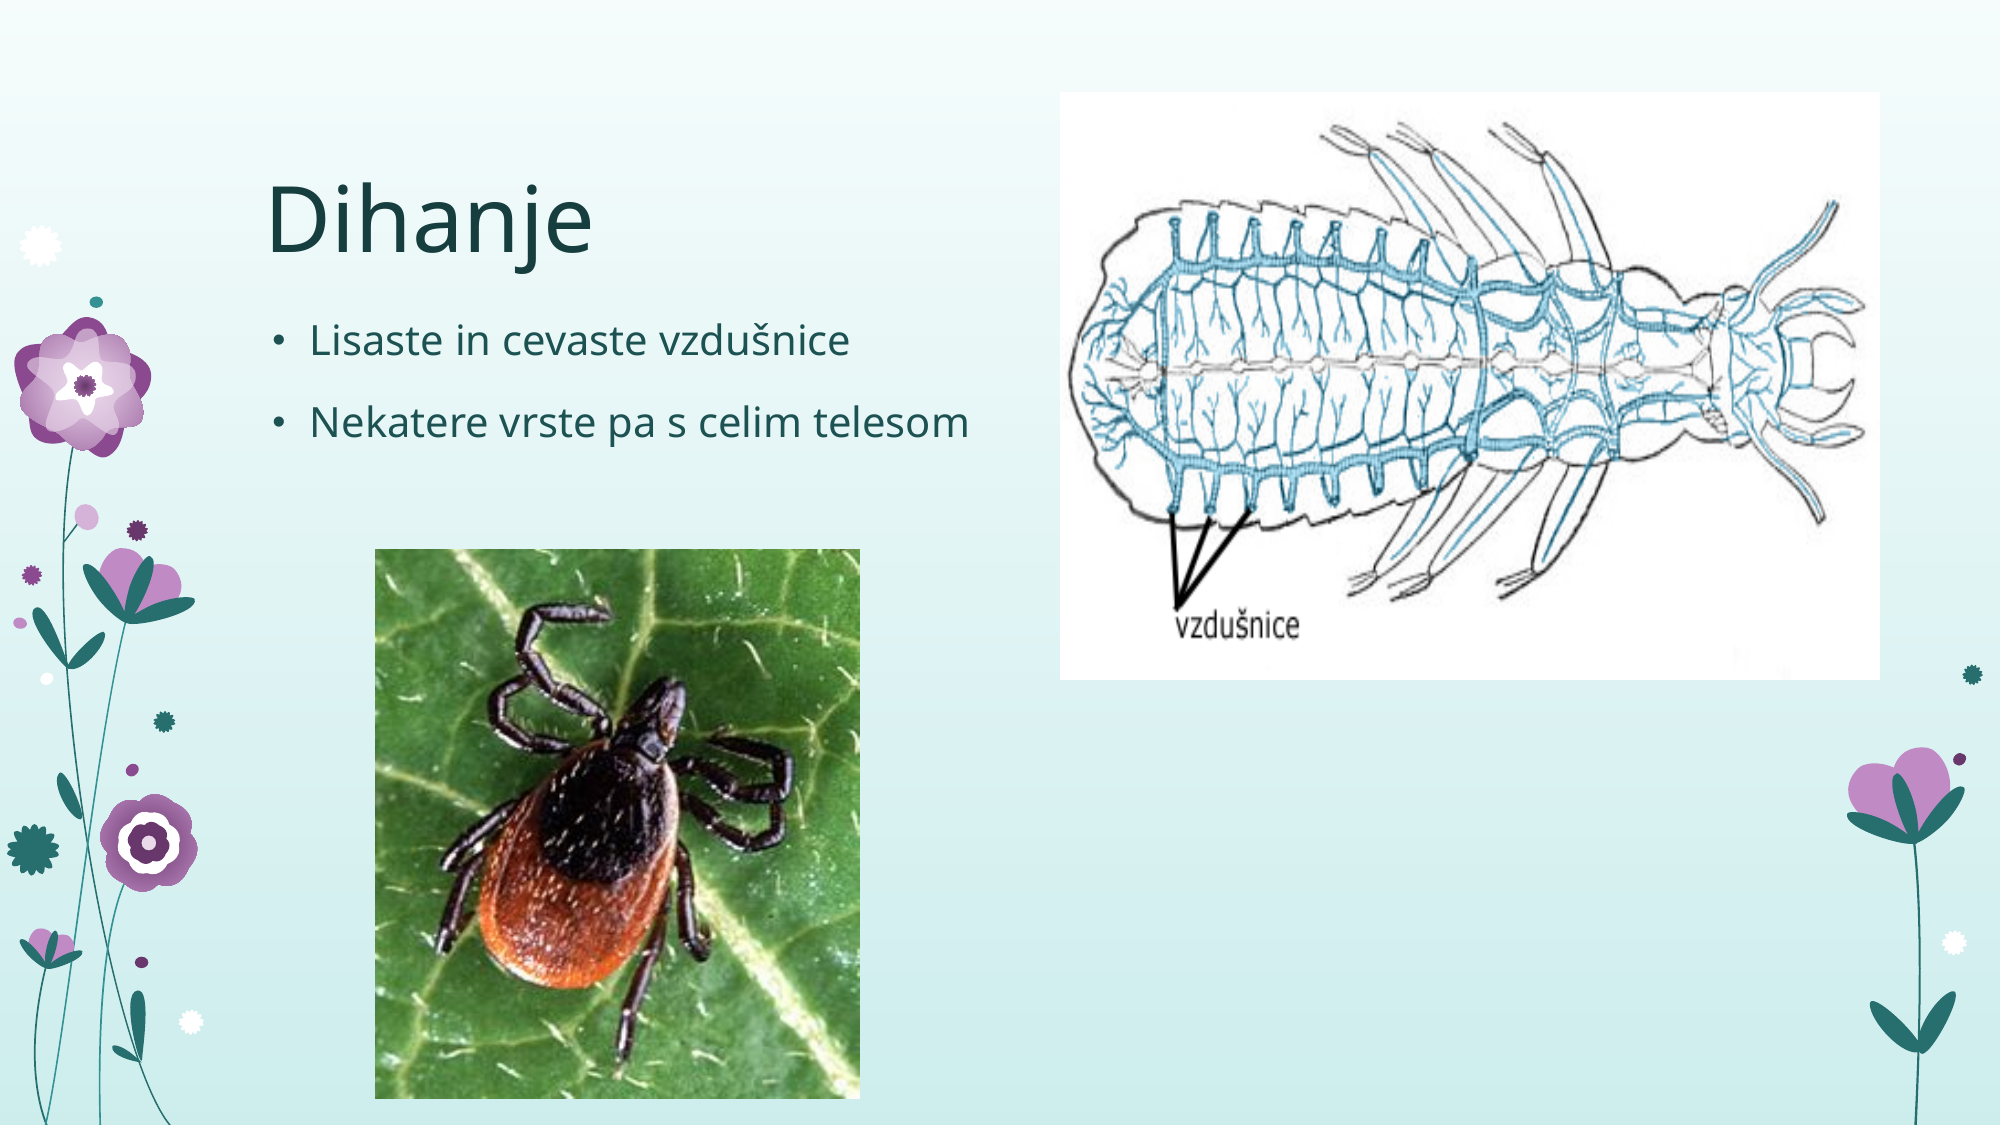

# Dihanje
Lisaste in cevaste vzdušnice
Nekatere vrste pa s celim telesom